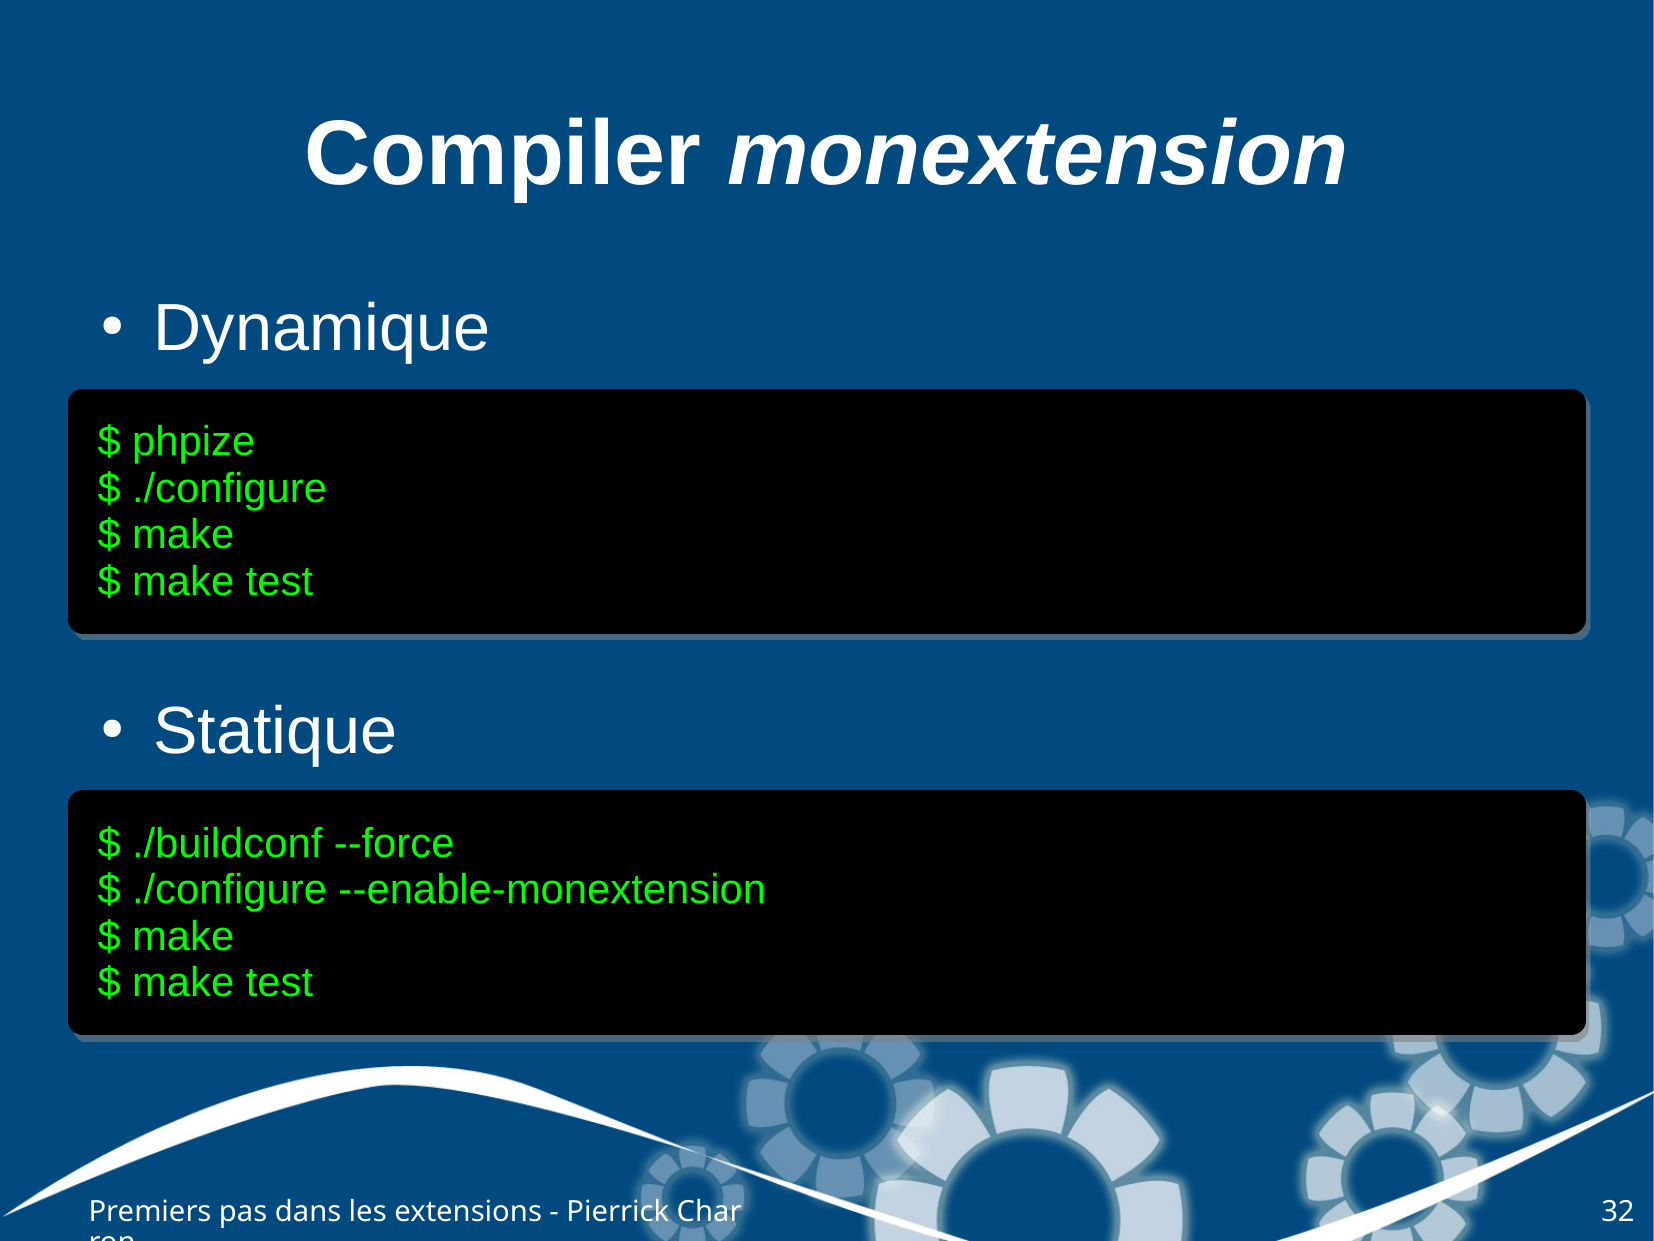

# Compiler monextension
Dynamique
Statique
$ phpize
$ ./configure
$ make
$ make test
$ ./buildconf --force
$ ./configure --enable-monextension
$ make
$ make test
Premiers pas dans les extensions - Pierrick Charron
32